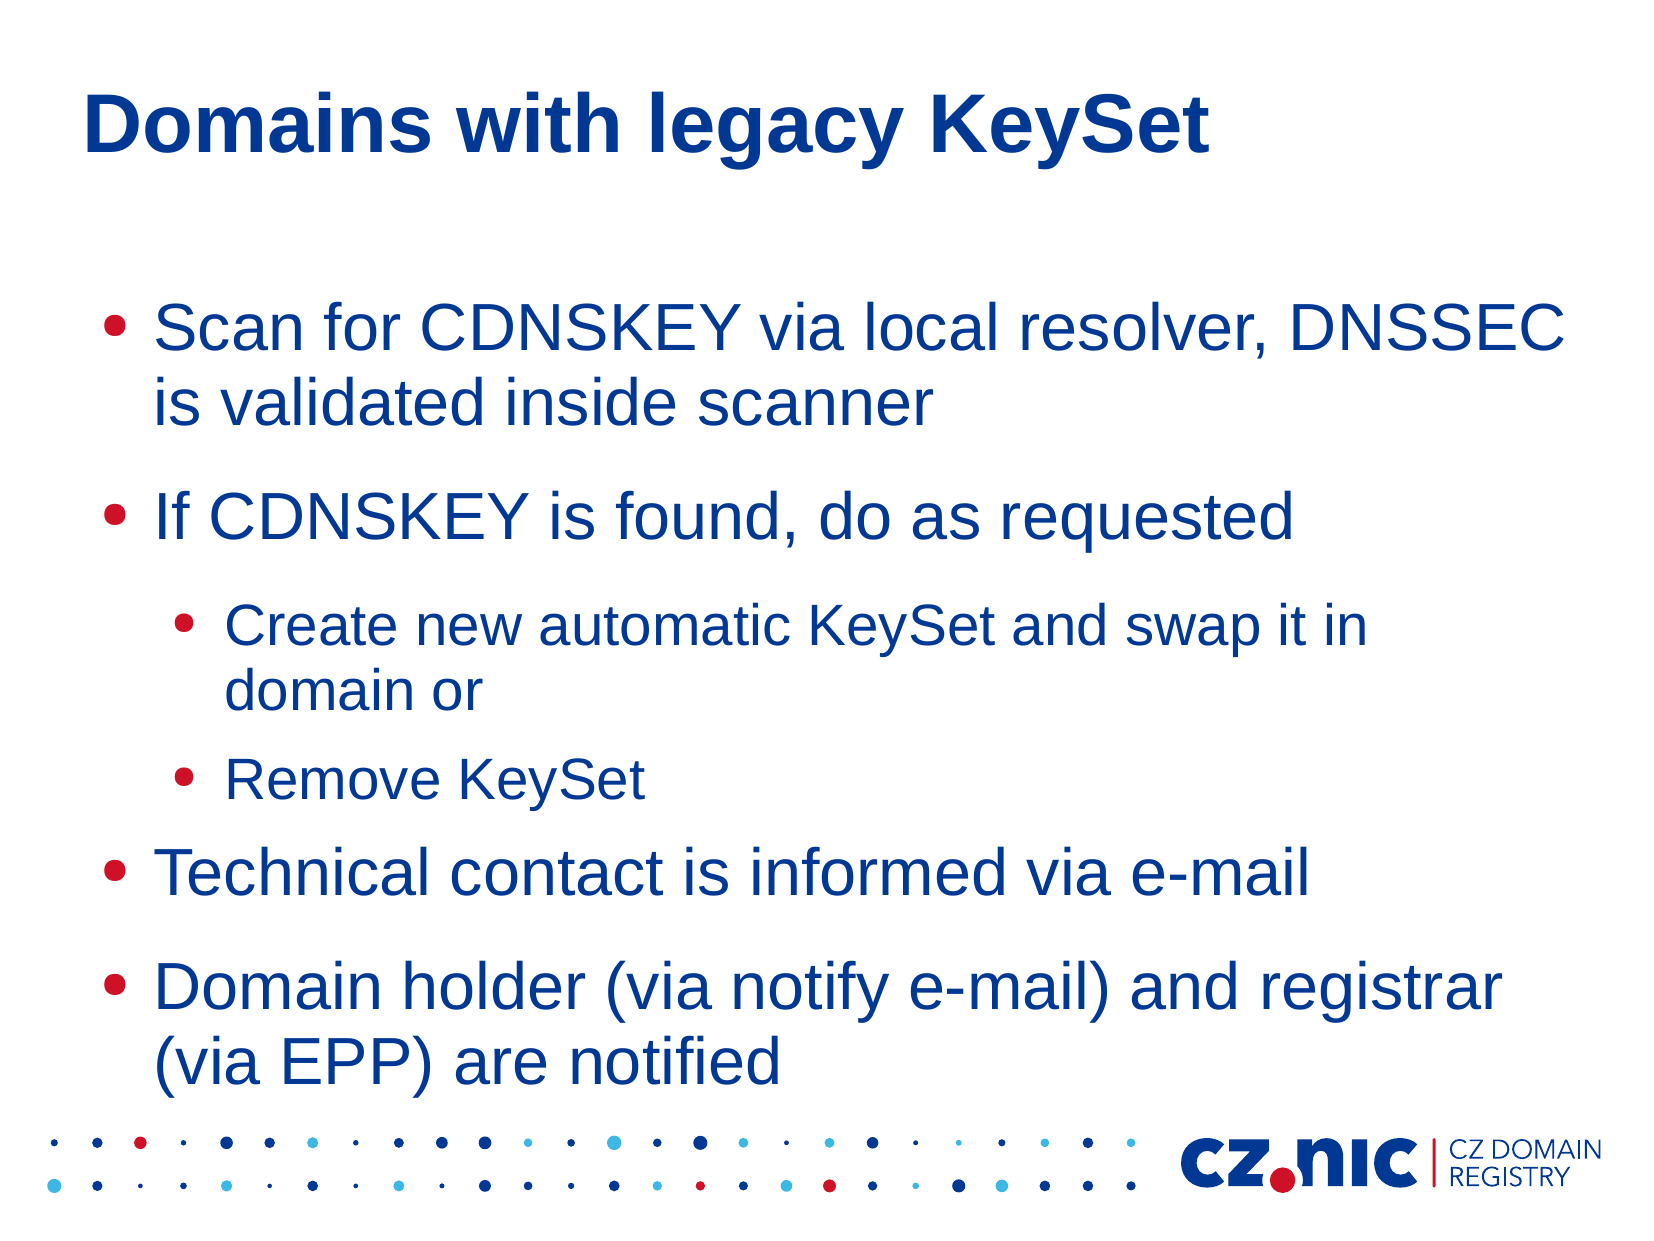

# Domains with legacy KeySet
Scan for CDNSKEY via local resolver, DNSSEC is validated inside scanner
If CDNSKEY is found, do as requested
Create new automatic KeySet and swap it in domain or
Remove KeySet
Technical contact is informed via e-mail
Domain holder (via notify e-mail) and registrar (via EPP) are notified